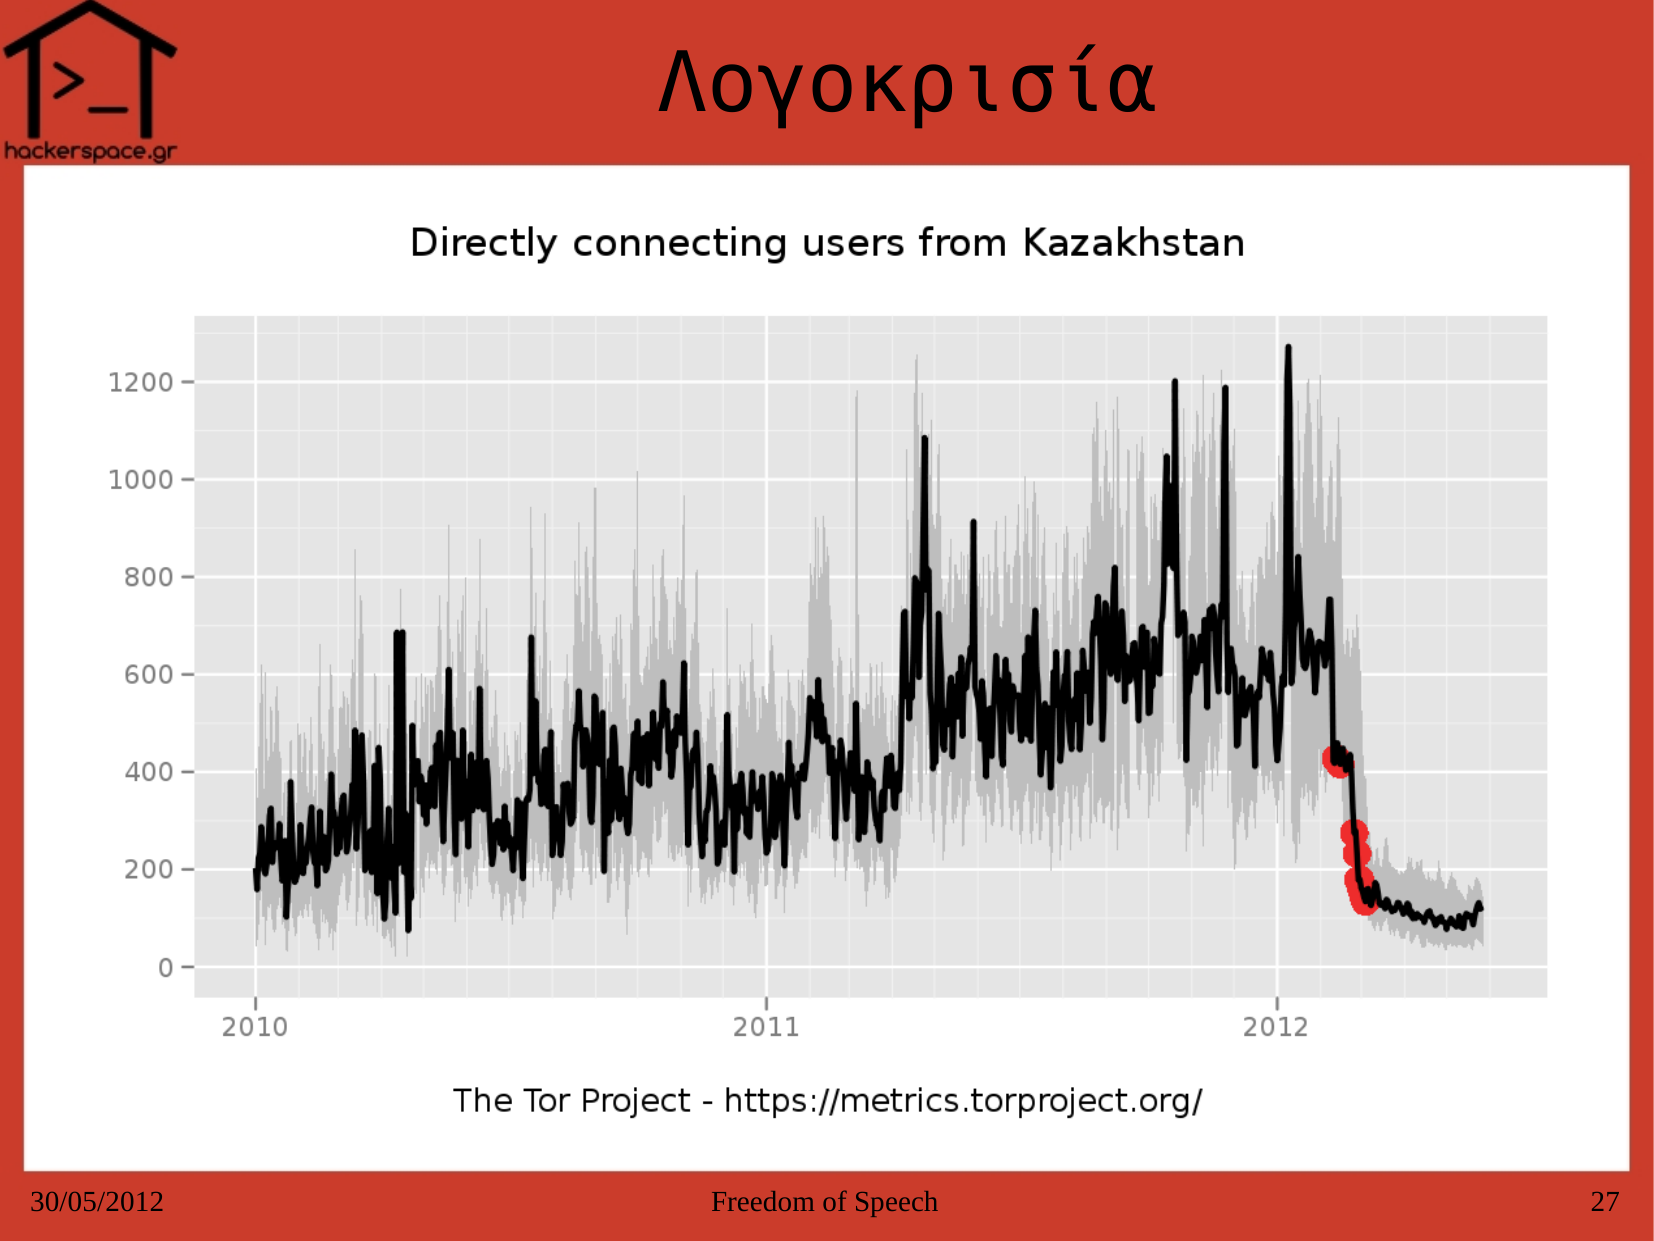

# Λογοκρισία
30/05/2012
Freedom of Speech
27